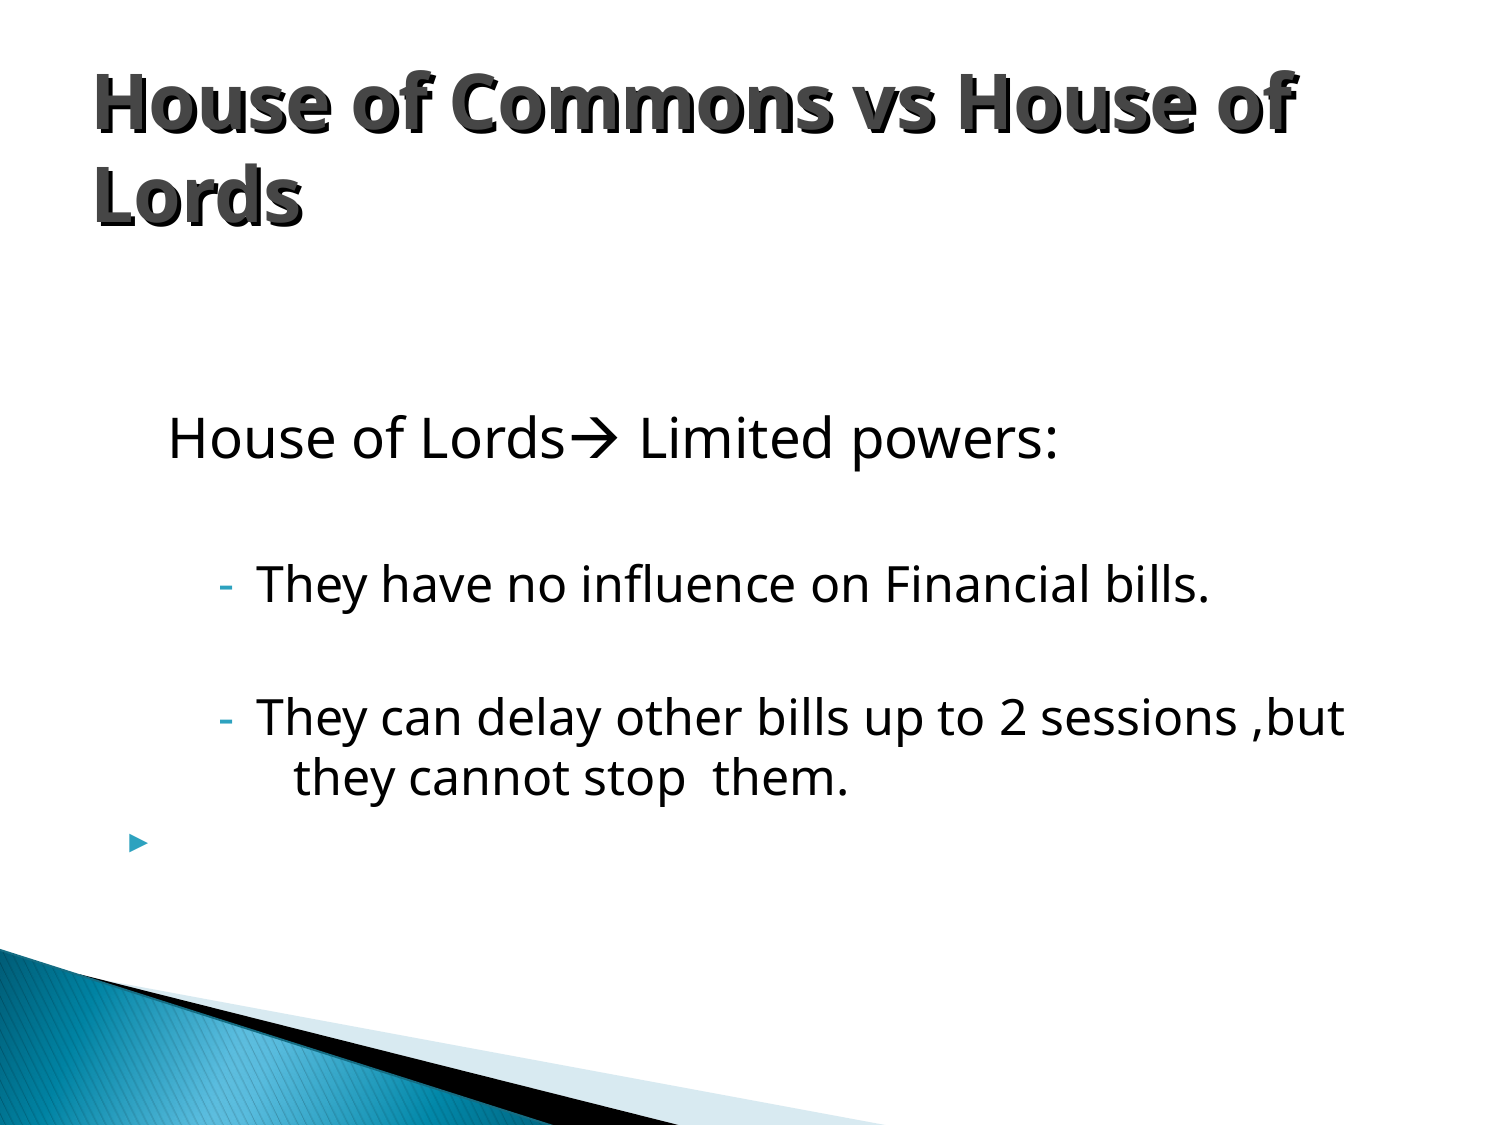

House of Commons vs House of Lords
# House of Lords Limited powers:
They have no influence on Financial bills.
They can delay other bills up to 2 sessions ,but they cannot stop them.